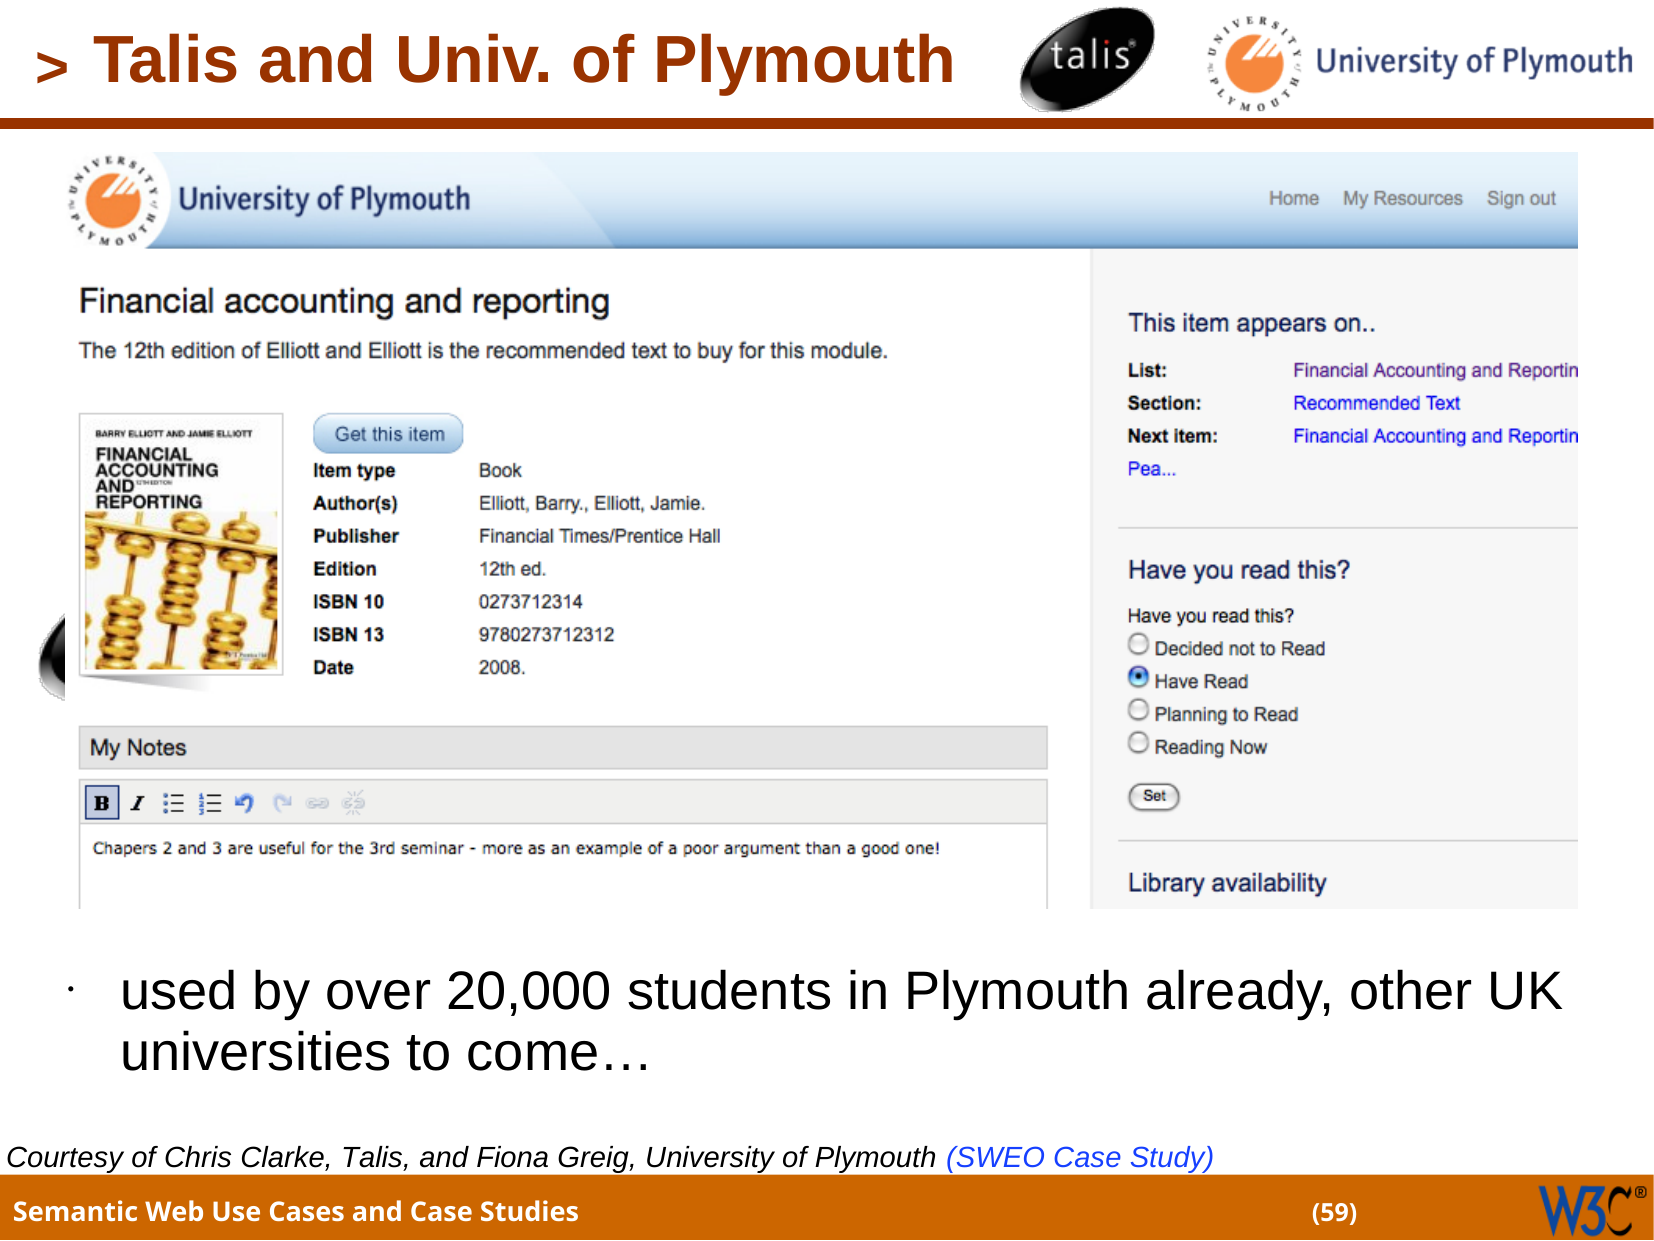

# Talis and Univ. of Plymouth
used by over 20,000 students in Plymouth already, other UK universities to come…
Courtesy of Chris Clarke, Talis, and Fiona Greig, University of Plymouth (SWEO Case Study)